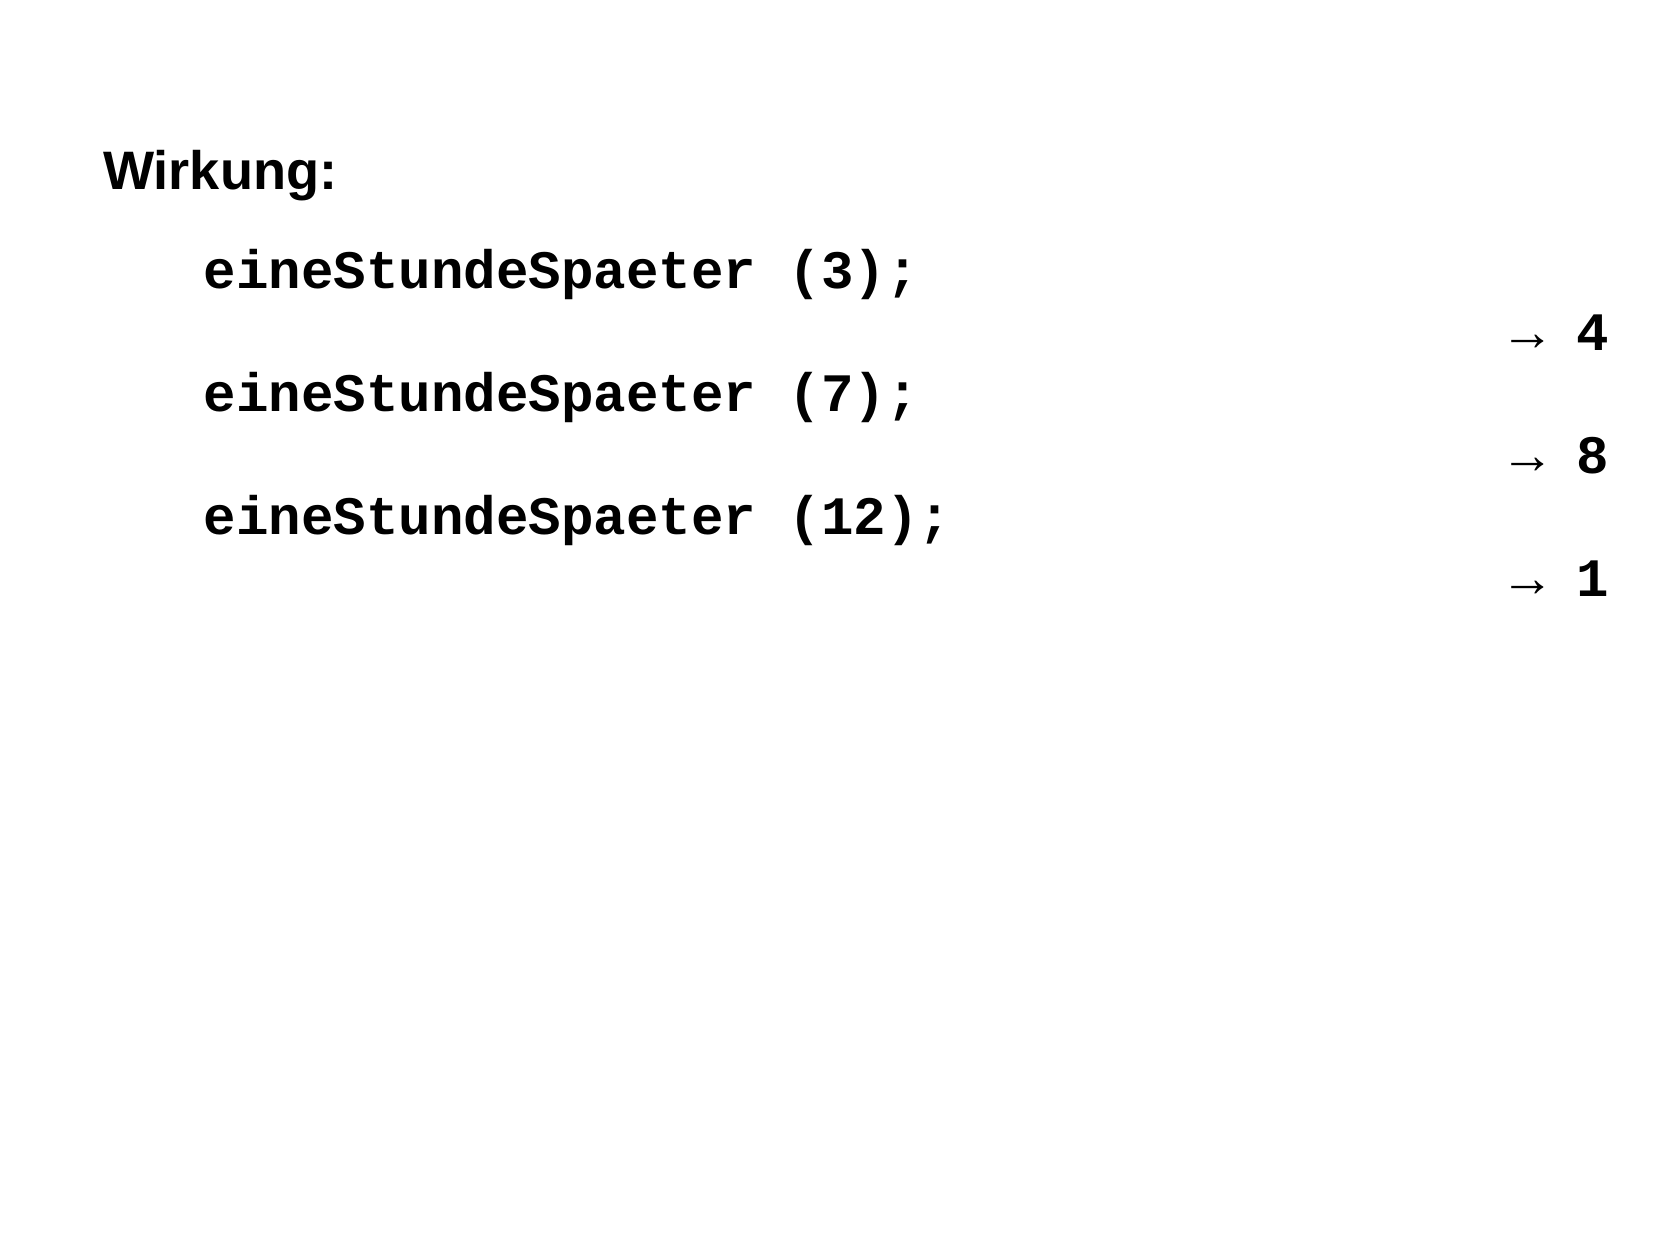

Wirkung:
 eineStundeSpaeter (3);
→ 4
 eineStundeSpaeter (7);
→ 8
 eineStundeSpaeter (12);
→ 1